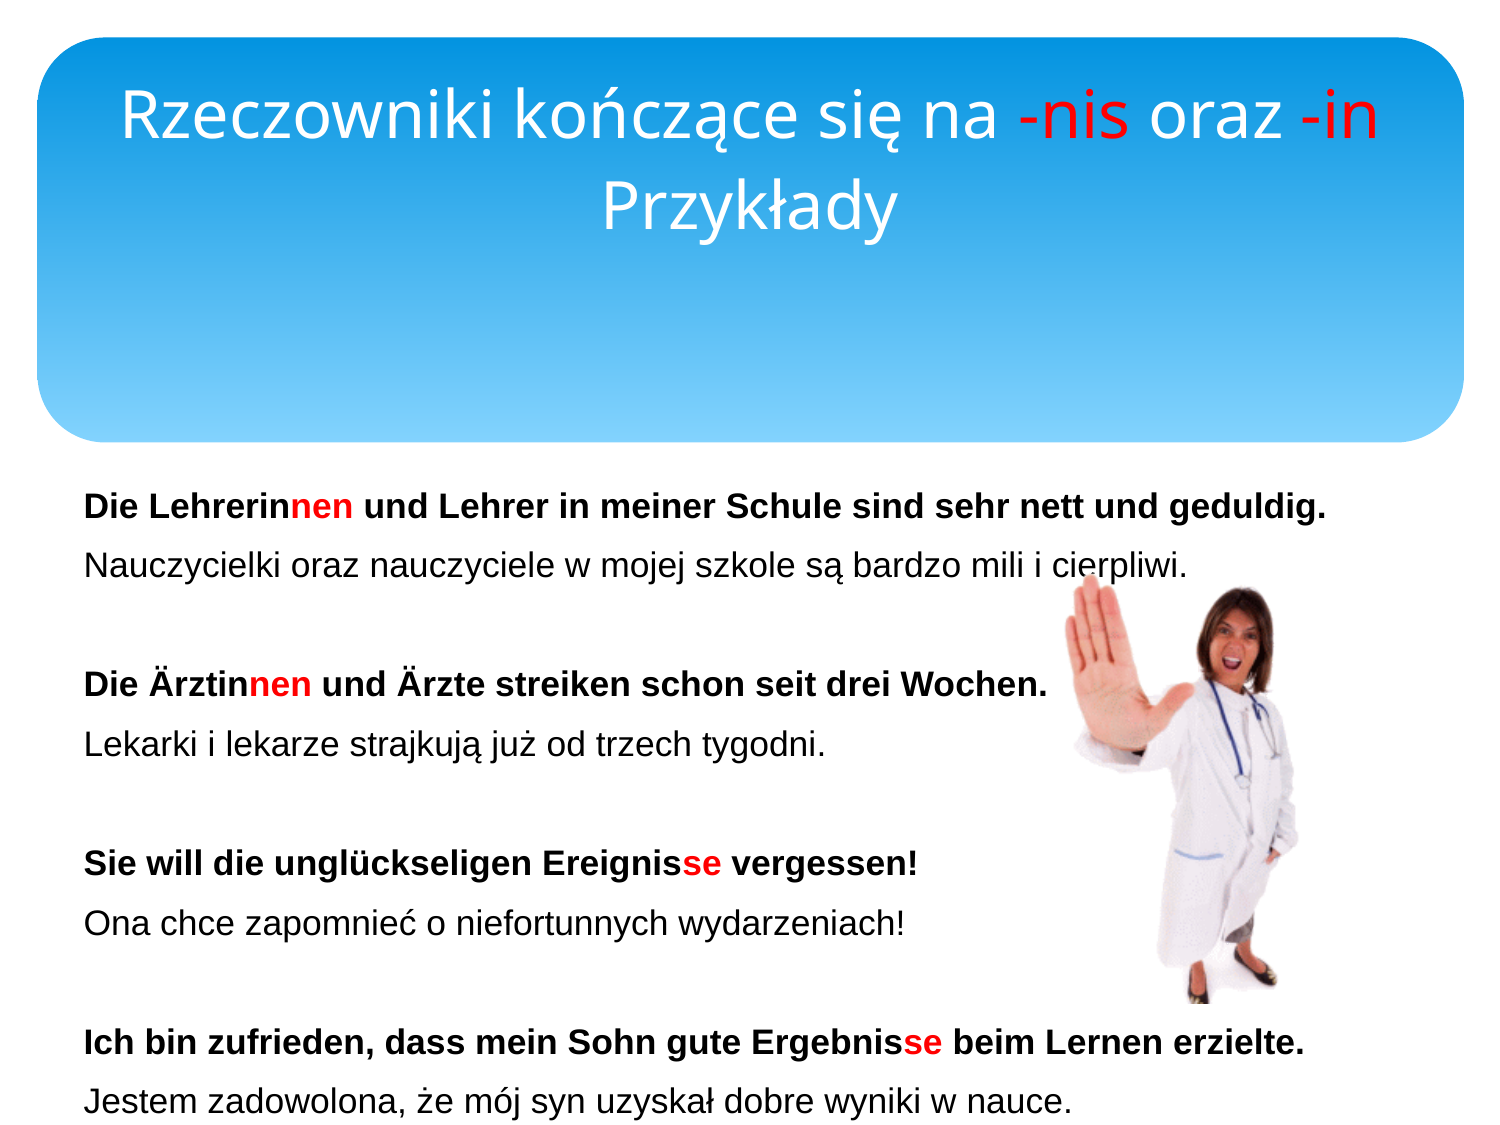

# Rzeczowniki kończące się na -nis oraz -in Przykłady
Die Lehrerinnen und Lehrer in meiner Schule sind sehr nett und geduldig.
Nauczycielki oraz nauczyciele w mojej szkole są bardzo mili i cierpliwi.
Die Ärztinnen und Ärzte streiken schon seit drei Wochen.
Lekarki i lekarze strajkują już od trzech tygodni.
Sie will die unglückseligen Ereignisse vergessen!
Ona chce zapomnieć o niefortunnych wydarzeniach!
Ich bin zufrieden, dass mein Sohn gute Ergebnisse beim Lernen erzielte.
Jestem zadowolona, że mój syn uzyskał dobre wyniki w nauce.